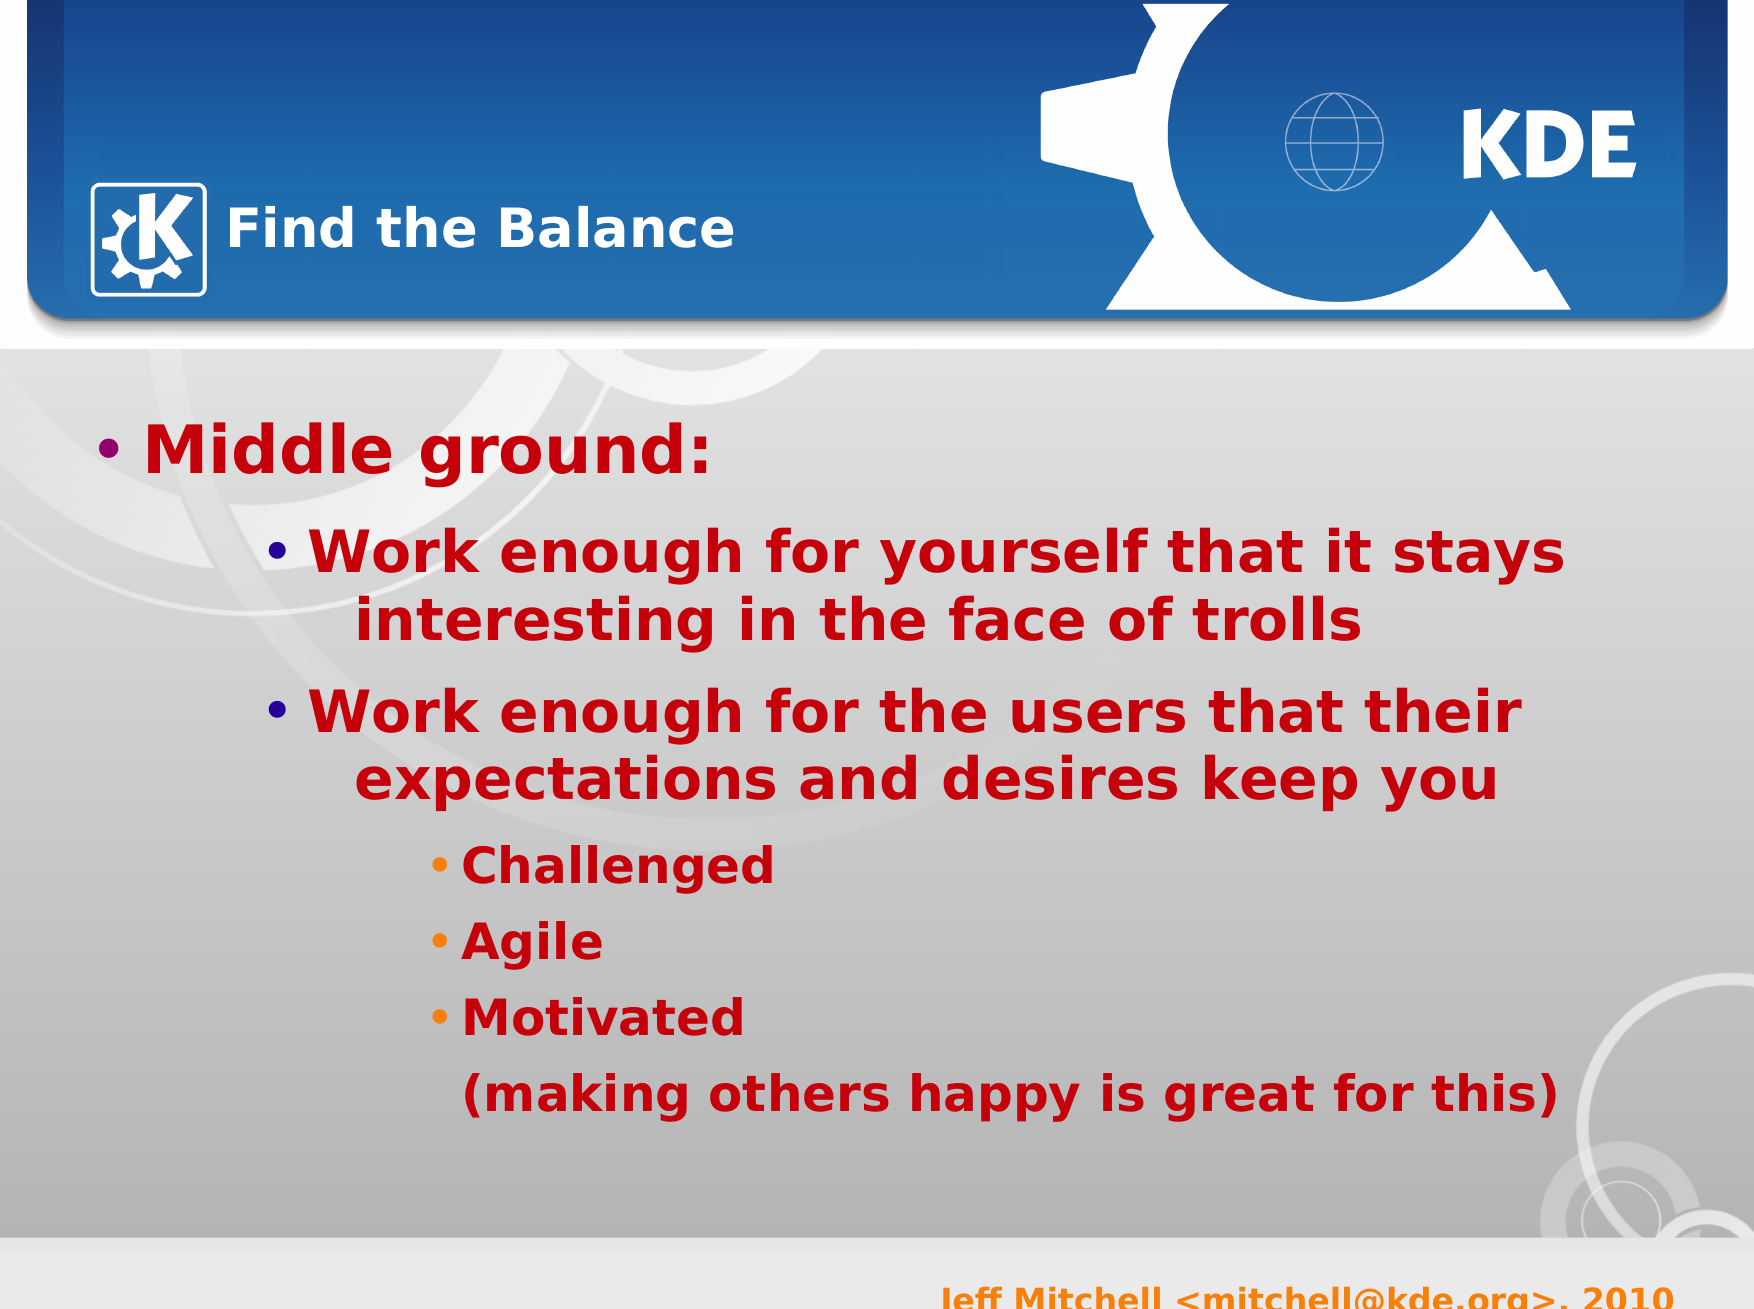

# Find the Balance
Middle ground:
Work enough for yourself that it stays interesting in the face of trolls
Work enough for the users that their expectations and desires keep you
Challenged
Agile
Motivated
(making others happy is great for this)